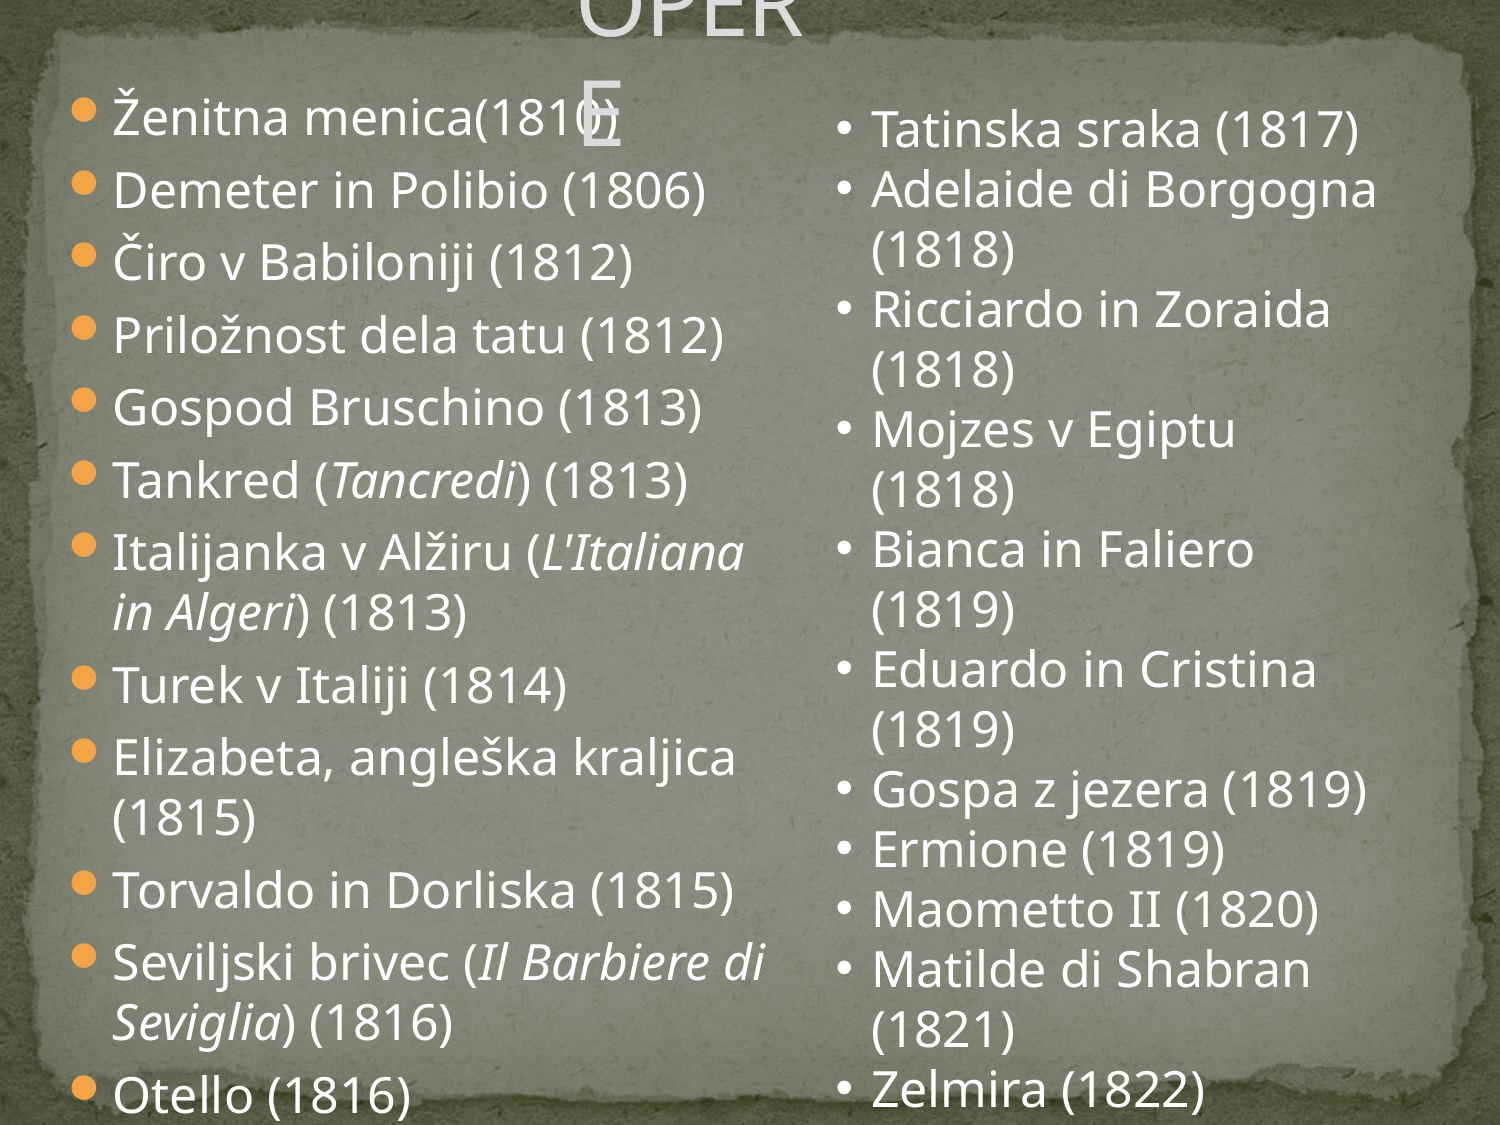

OPERE
# Ženitna menica(1810)
Demeter in Polibio (1806)
Čiro v Babiloniji (1812)
Priložnost dela tatu (1812)
Gospod Bruschino (1813)
Tankred (Tancredi) (1813)
Italijanka v Alžiru (L'Italiana in Algeri) (1813)
Turek v Italiji (1814)
Elizabeta, angleška kraljica (1815)
Torvaldo in Dorliska (1815)
Seviljski brivec (Il Barbiere di Seviglia) (1816)
Otello (1816)
Pepelka(1817)
Armida (1817)
Tatinska sraka (1817)
Adelaide di Borgogna (1818)
Ricciardo in Zoraida (1818)
Mojzes v Egiptu (1818)
Bianca in Faliero (1819)
Eduardo in Cristina (1819)
Gospa z jezera (1819)
Ermione (1819)
Maometto II (1820)
Matilde di Shabran (1821)
Zelmira (1822)
Semiramide (1823)
Potovanje v Reims (1825)
Obleganje Korinta (1826)
Adina ali Bagdadski kalif (1826)
Grof Ory (1828)
Viljem Tell (1829)